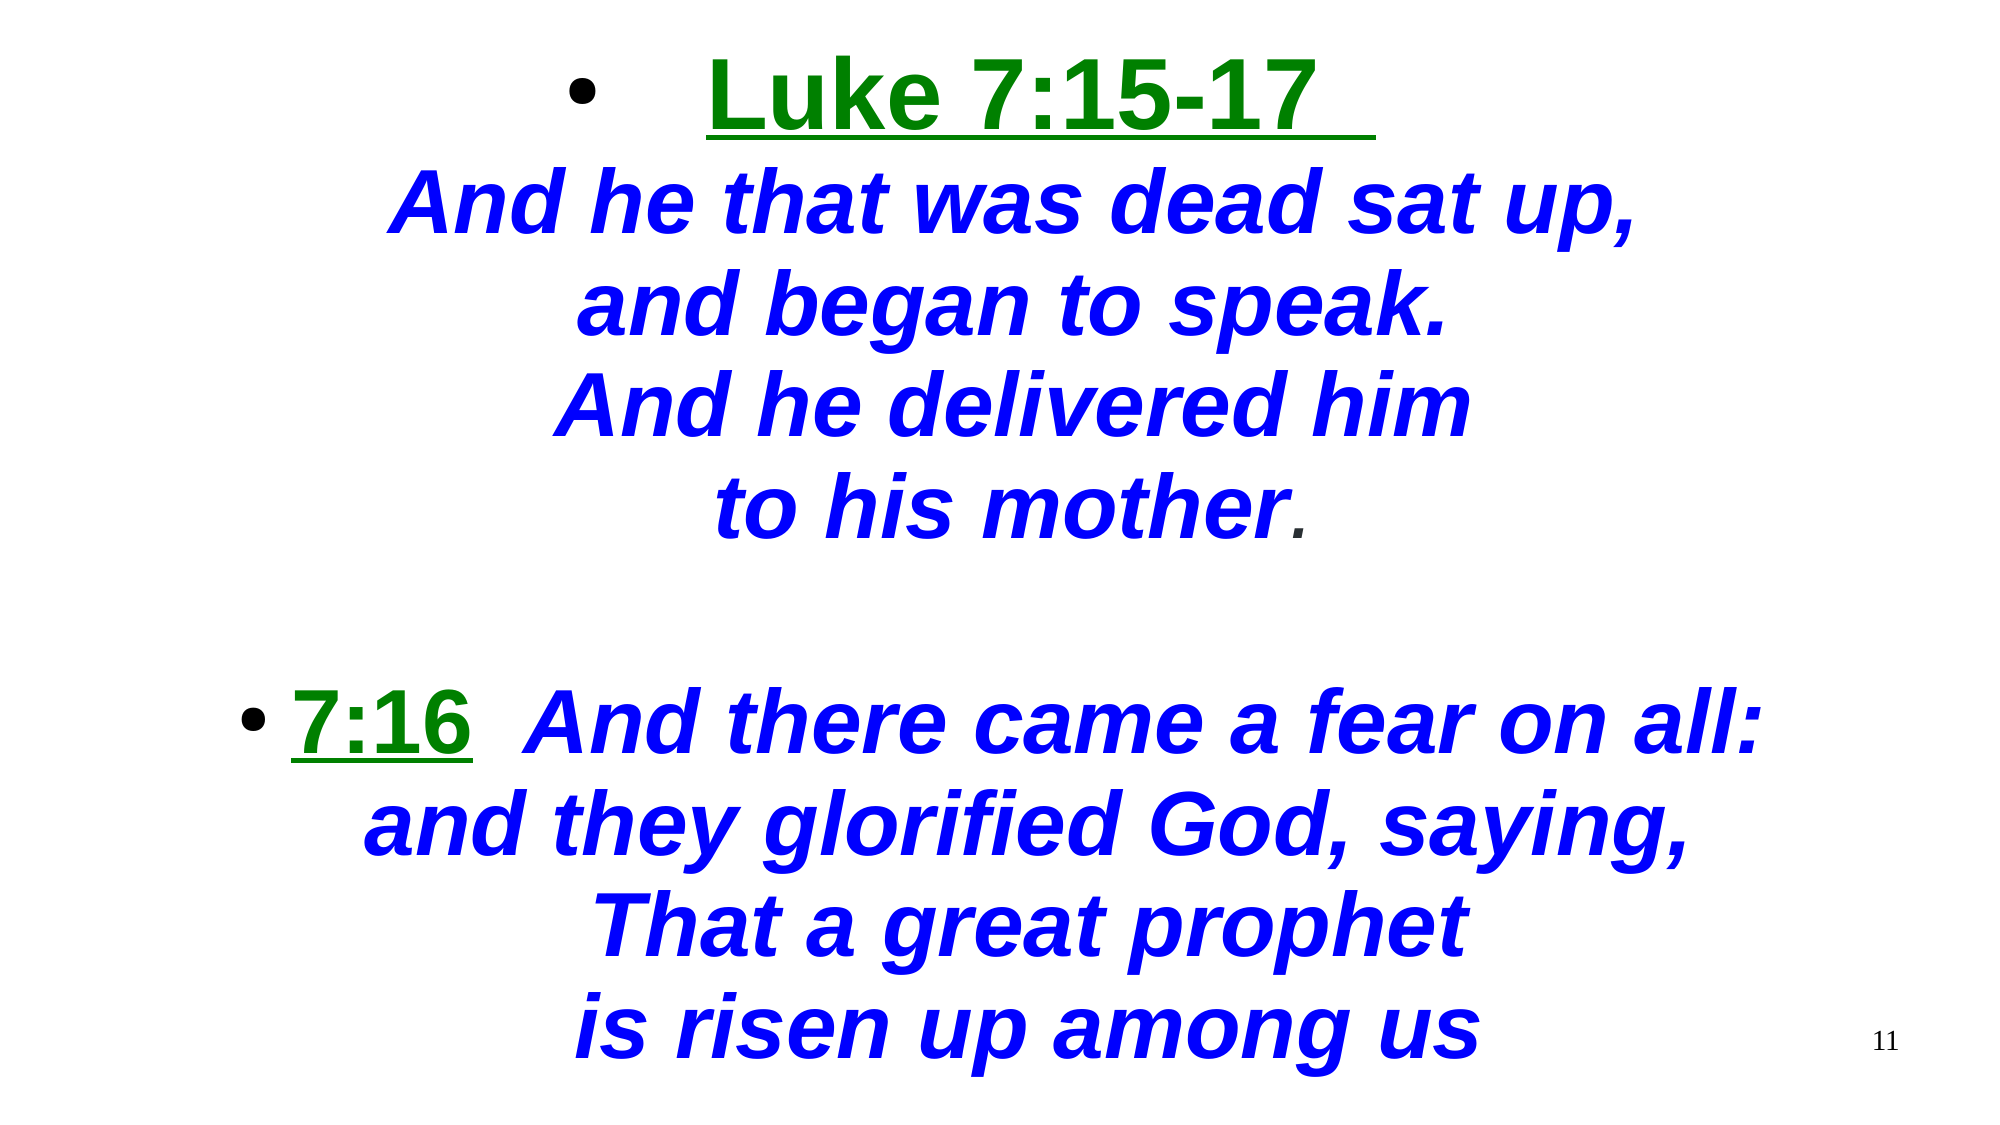

# Luke 7:15-17  And he that was dead sat up, and began to speak. And he delivered him to his mother.
7:16  And there came a fear on all:
and they glorified God, saying,
That a great prophet
is risen up among us
11